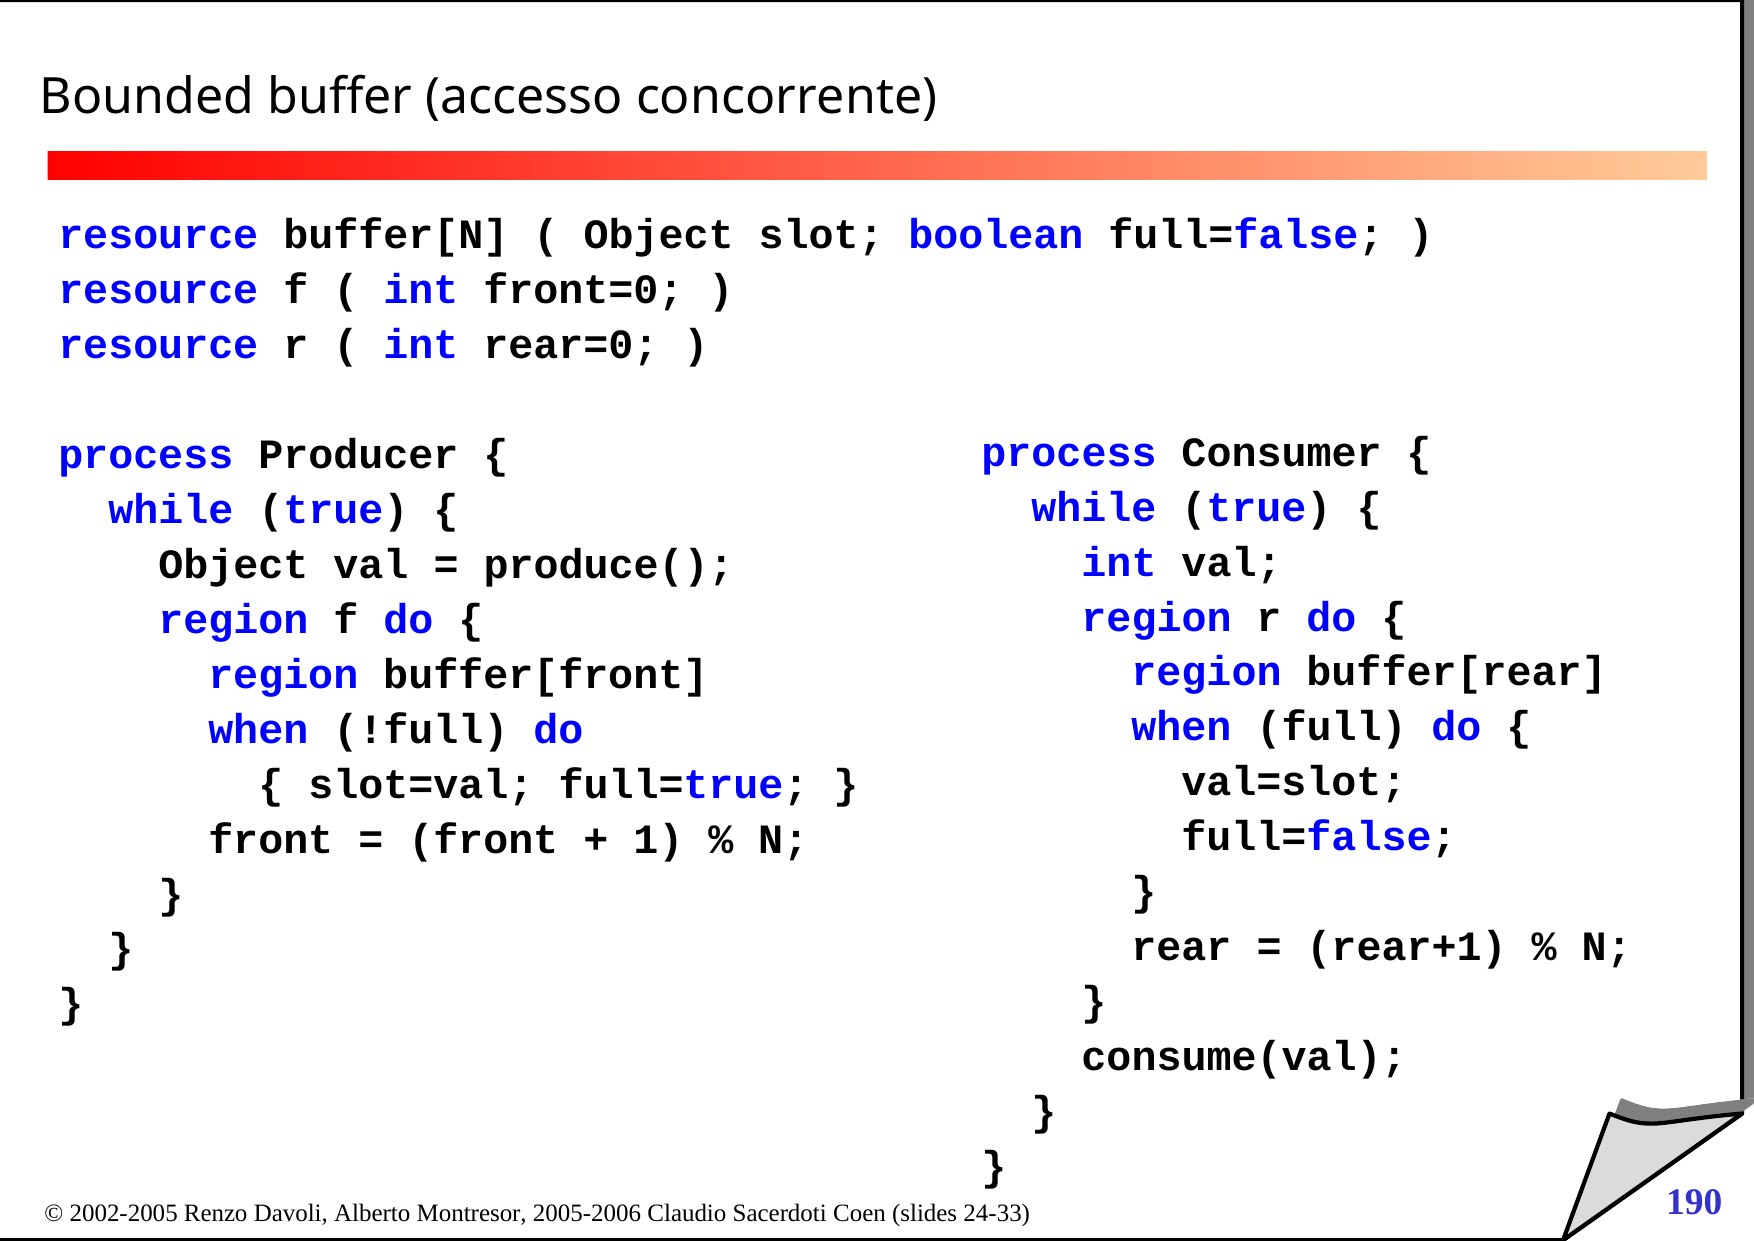

# Bounded buffer (accesso concorrente)
resource buffer[N] ( Object slot; boolean full=false; )
resource f ( int front=0; )
resource r ( int rear=0; )
process Producer {
 while (true) {
 Object val = produce();
 region f do {
 region buffer[front]
 when (!full) do
 { slot=val; full=true; }
 front = (front + 1) % N;
 }
 }
}
process Consumer {
 while (true) {
 int val;
 region r do {
 region buffer[rear]
 when (full) do {
 val=slot;
 full=false;
 }
 rear = (rear+1) % N;
 }
 consume(val);
 }
}